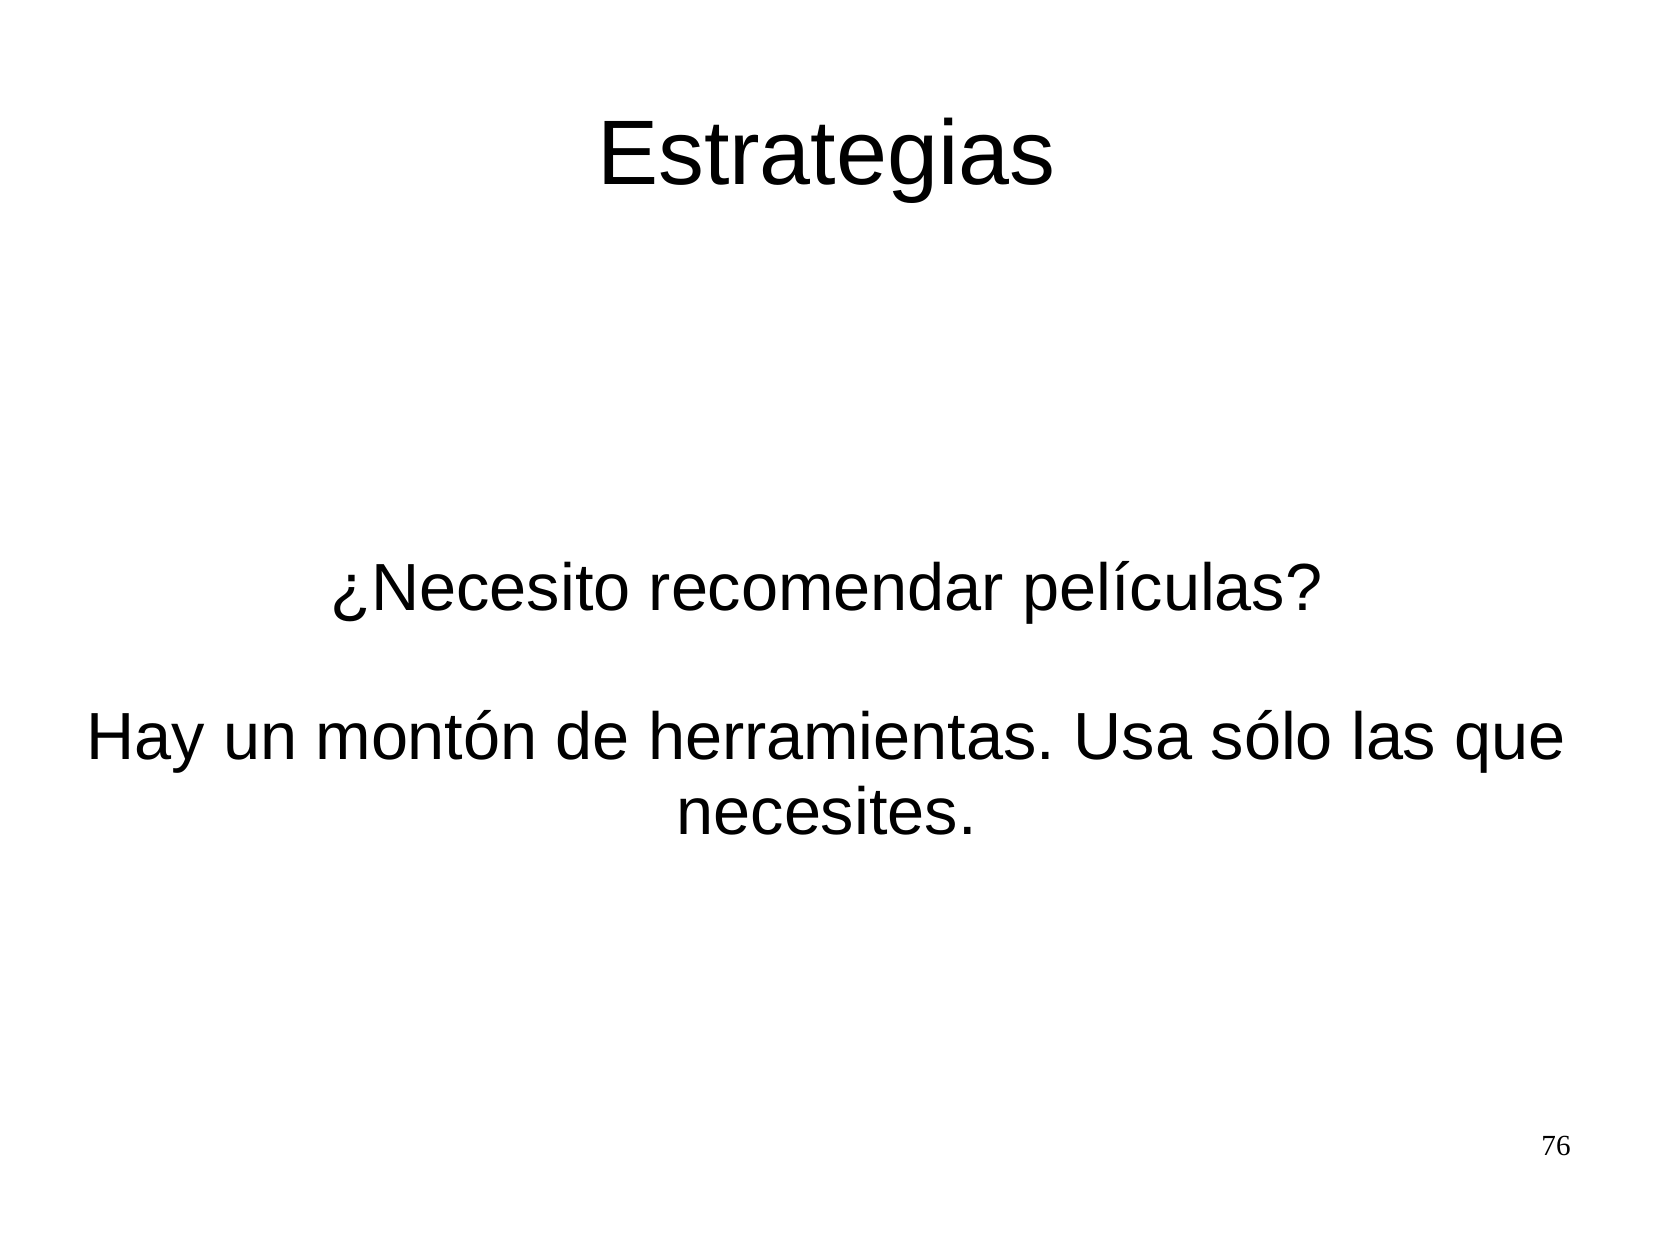

# Estrategias
¿Necesito recomendar películas?
Hay un montón de herramientas. Usa sólo las que necesites.
76